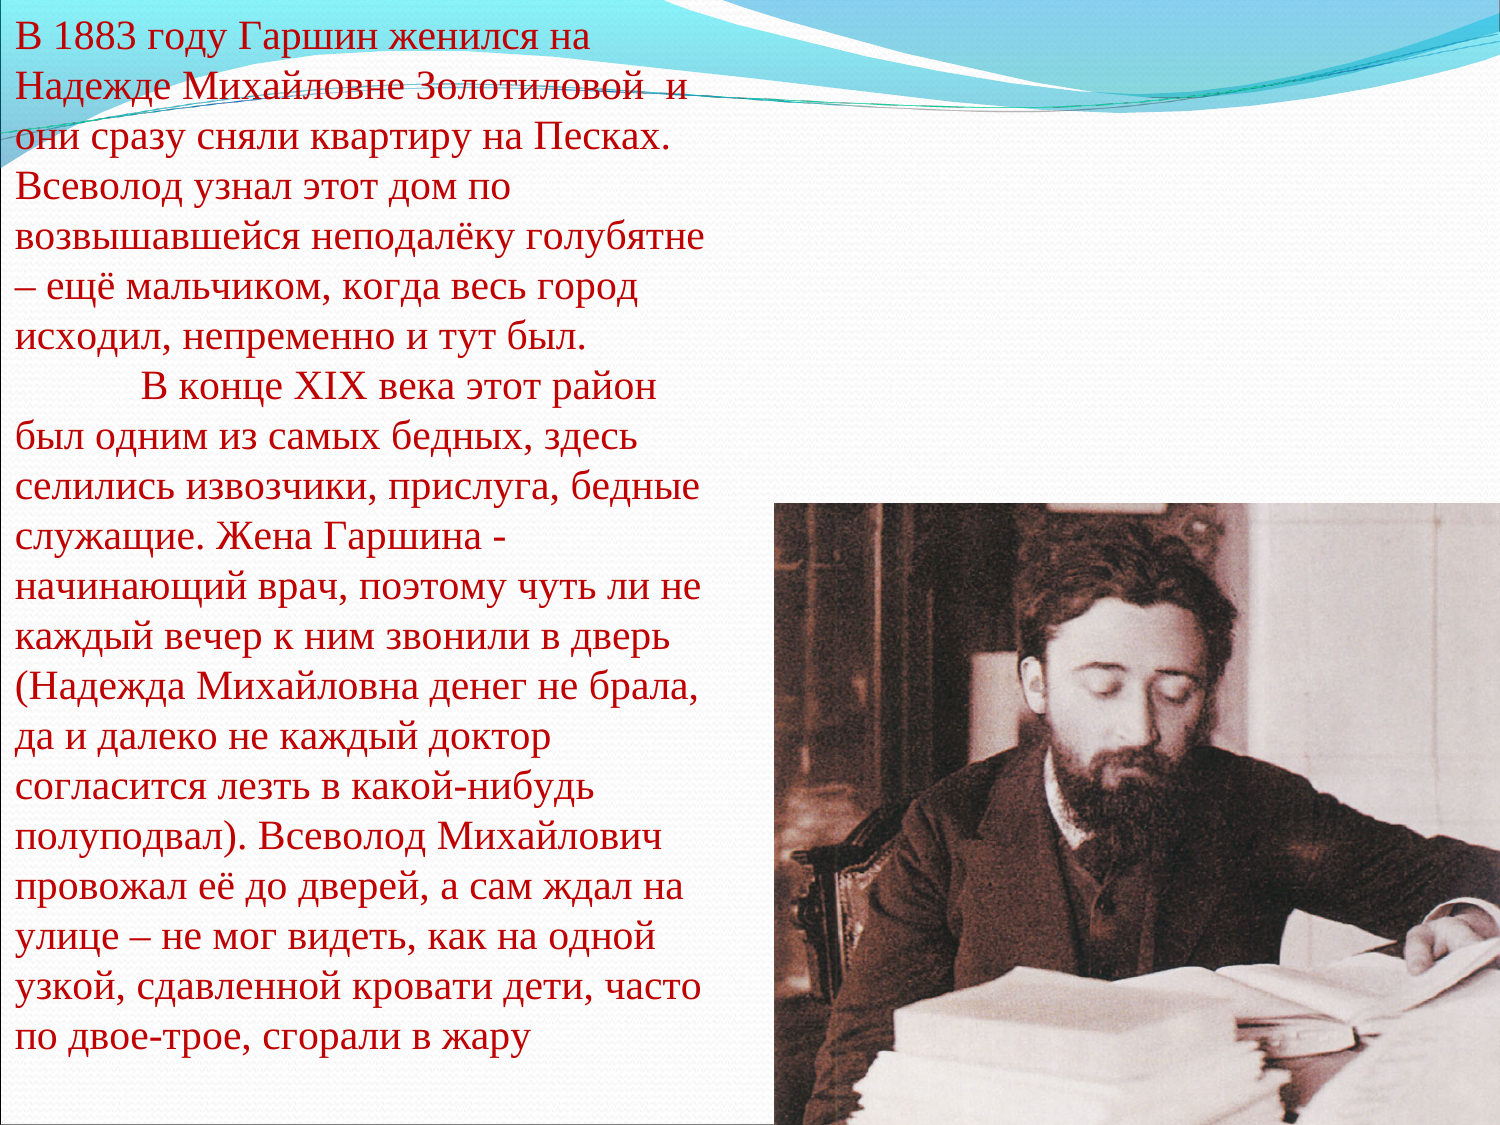

В 1883 году Гаршин женился на Надежде Михайловне Золотиловой и они сразу сняли квартиру на Песках. Всеволод узнал этот дом по возвышавшейся неподалёку голубятне – ещё мальчиком, когда весь город исходил, непременно и тут был.
            В конце XIX века этот район был одним из самых бедных, здесь селились извозчики, прислуга, бедные служащие. Жена Гаршина - начинающий врач, поэтому чуть ли не каждый вечер к ним звонили в дверь (Надежда Михайловна денег не брала, да и далеко не каждый доктор согласится лезть в какой-нибудь полуподвал). Всеволод Михайлович провожал её до дверей, а сам ждал на улице – не мог видеть, как на одной узкой, сдавленной кровати дети, часто по двое-трое, сгорали в жару